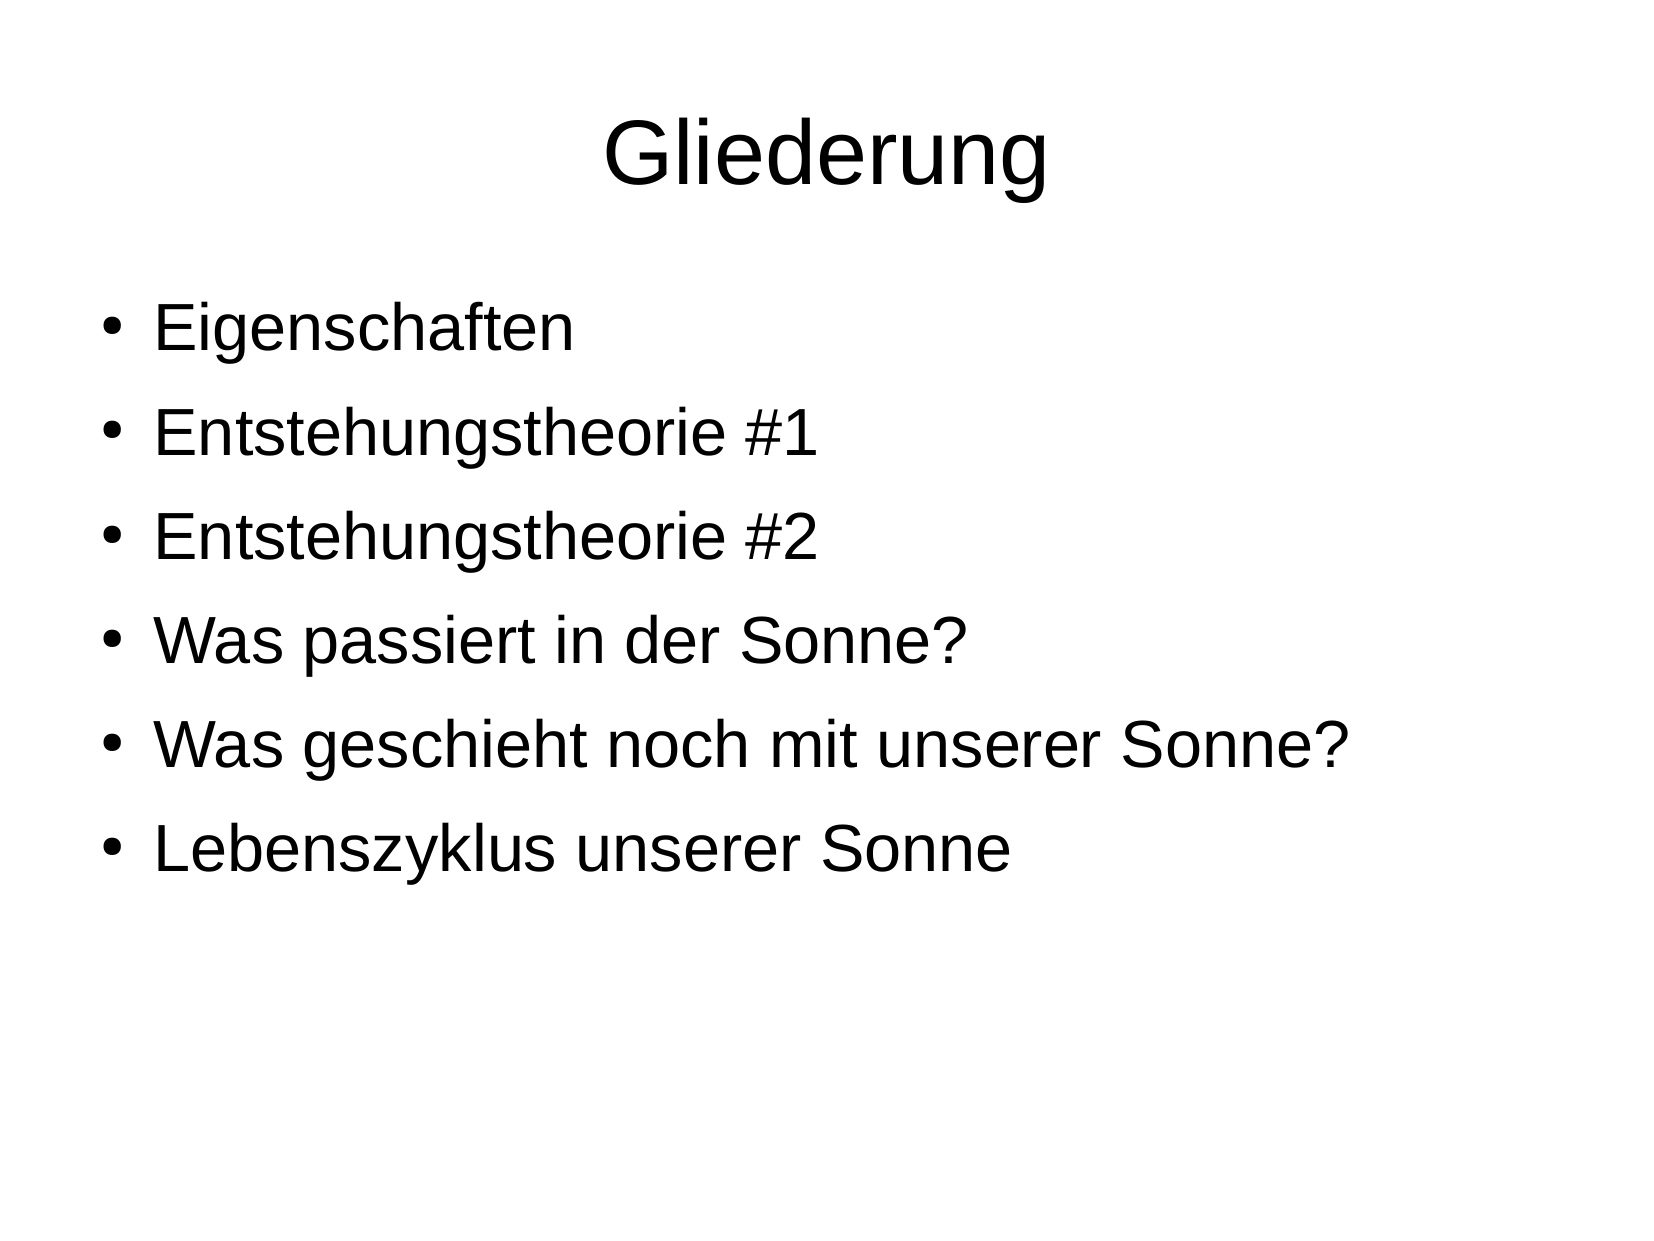

# Gliederung
Eigenschaften
Entstehungstheorie #1
Entstehungstheorie #2
Was passiert in der Sonne?
Was geschieht noch mit unserer Sonne?
Lebenszyklus unserer Sonne